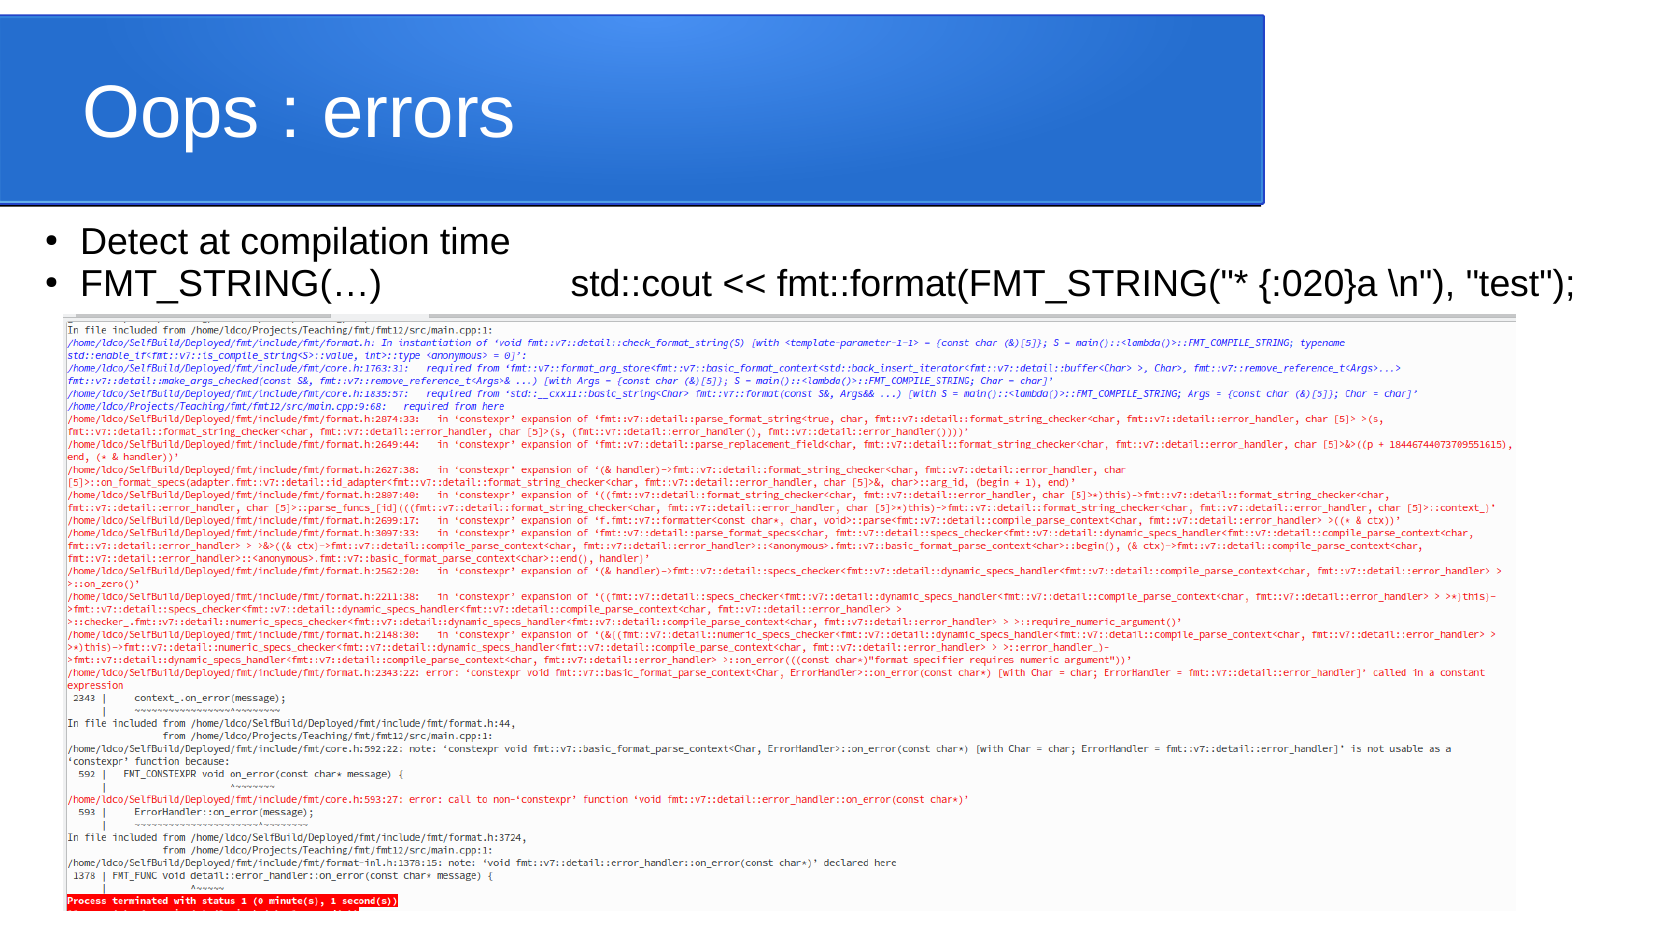

# Oops : errors
Detect at compilation time
FMT_STRING(…) std::cout << fmt::format(FMT_STRING("* {:020}a \n"), "test");